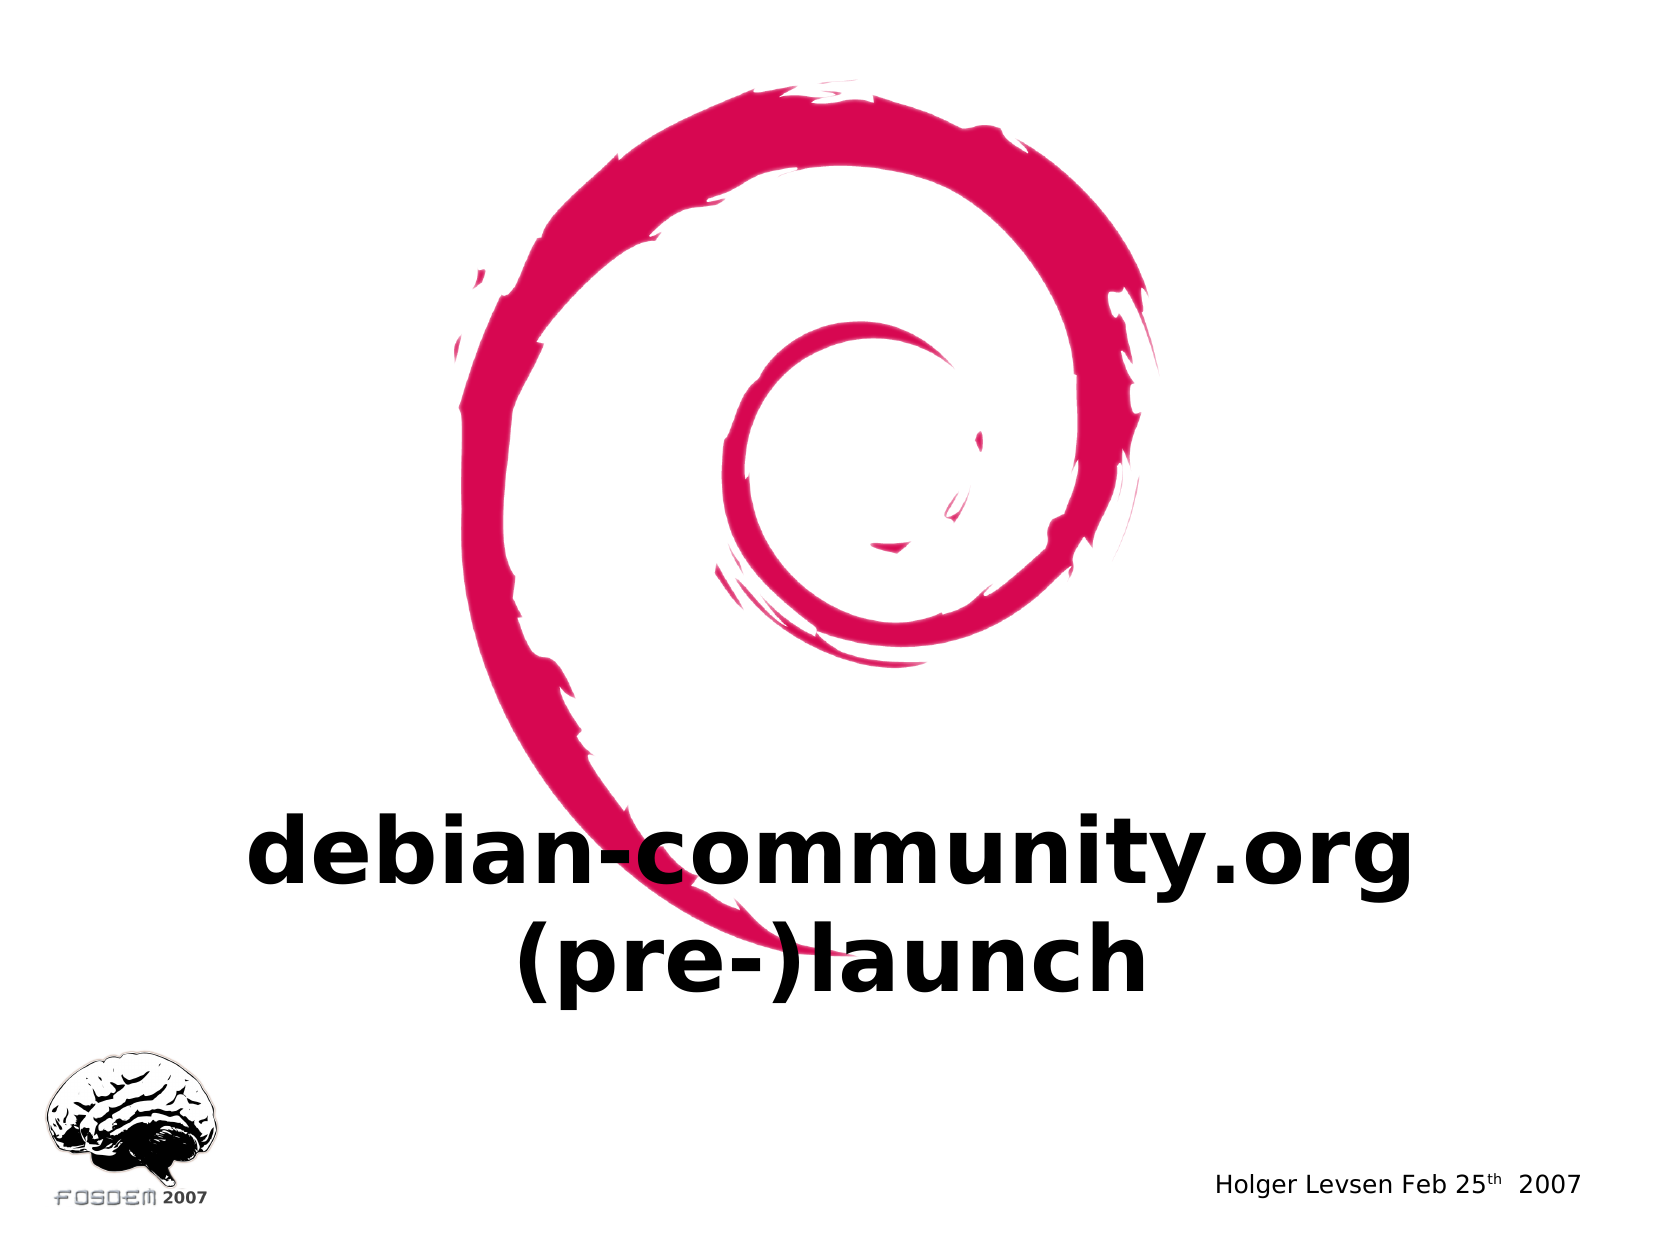

# debian-community.org (pre-)launch
Holger Levsen Feb 25th 2007